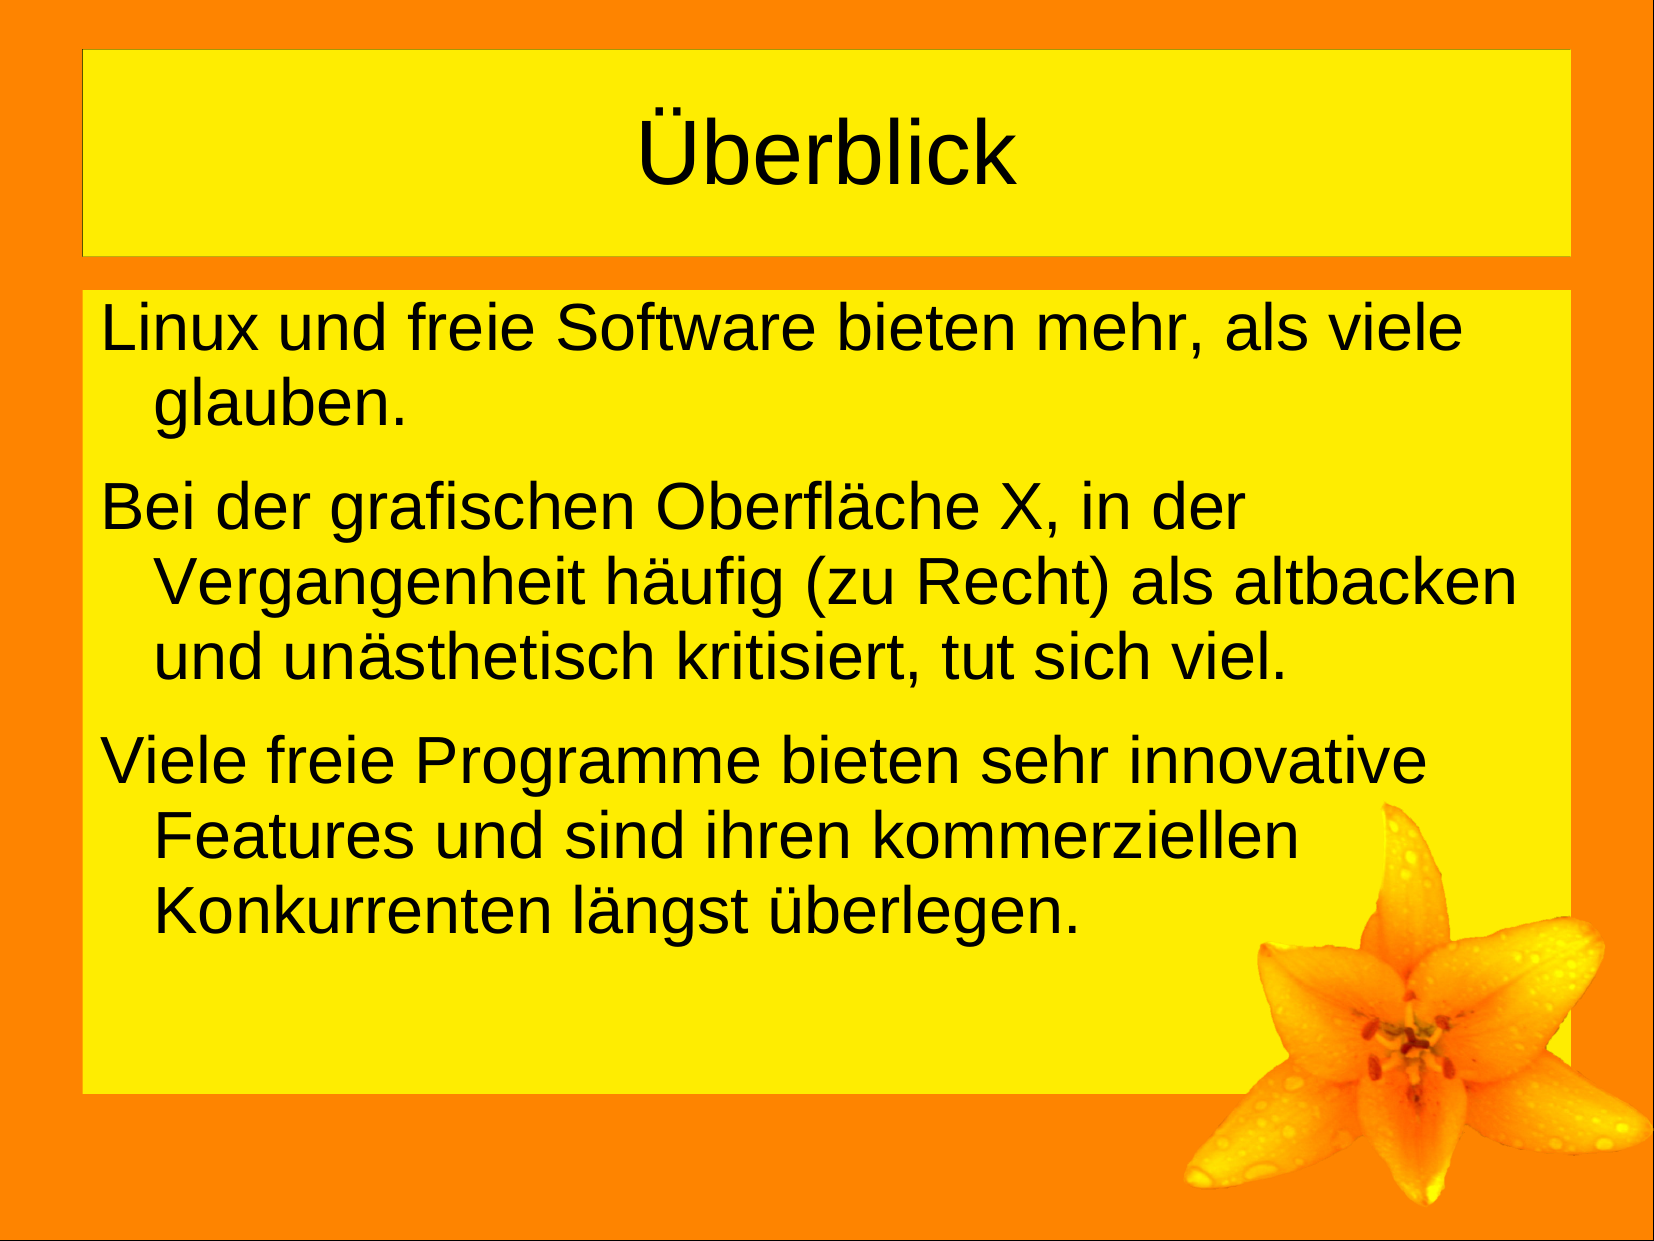

# Überblick
Linux und freie Software bieten mehr, als viele glauben.
Bei der grafischen Oberfläche X, in der Vergangenheit häufig (zu Recht) als altbacken und unästhetisch kritisiert, tut sich viel.
Viele freie Programme bieten sehr innovative Features und sind ihren kommerziellen Konkurrenten längst überlegen.